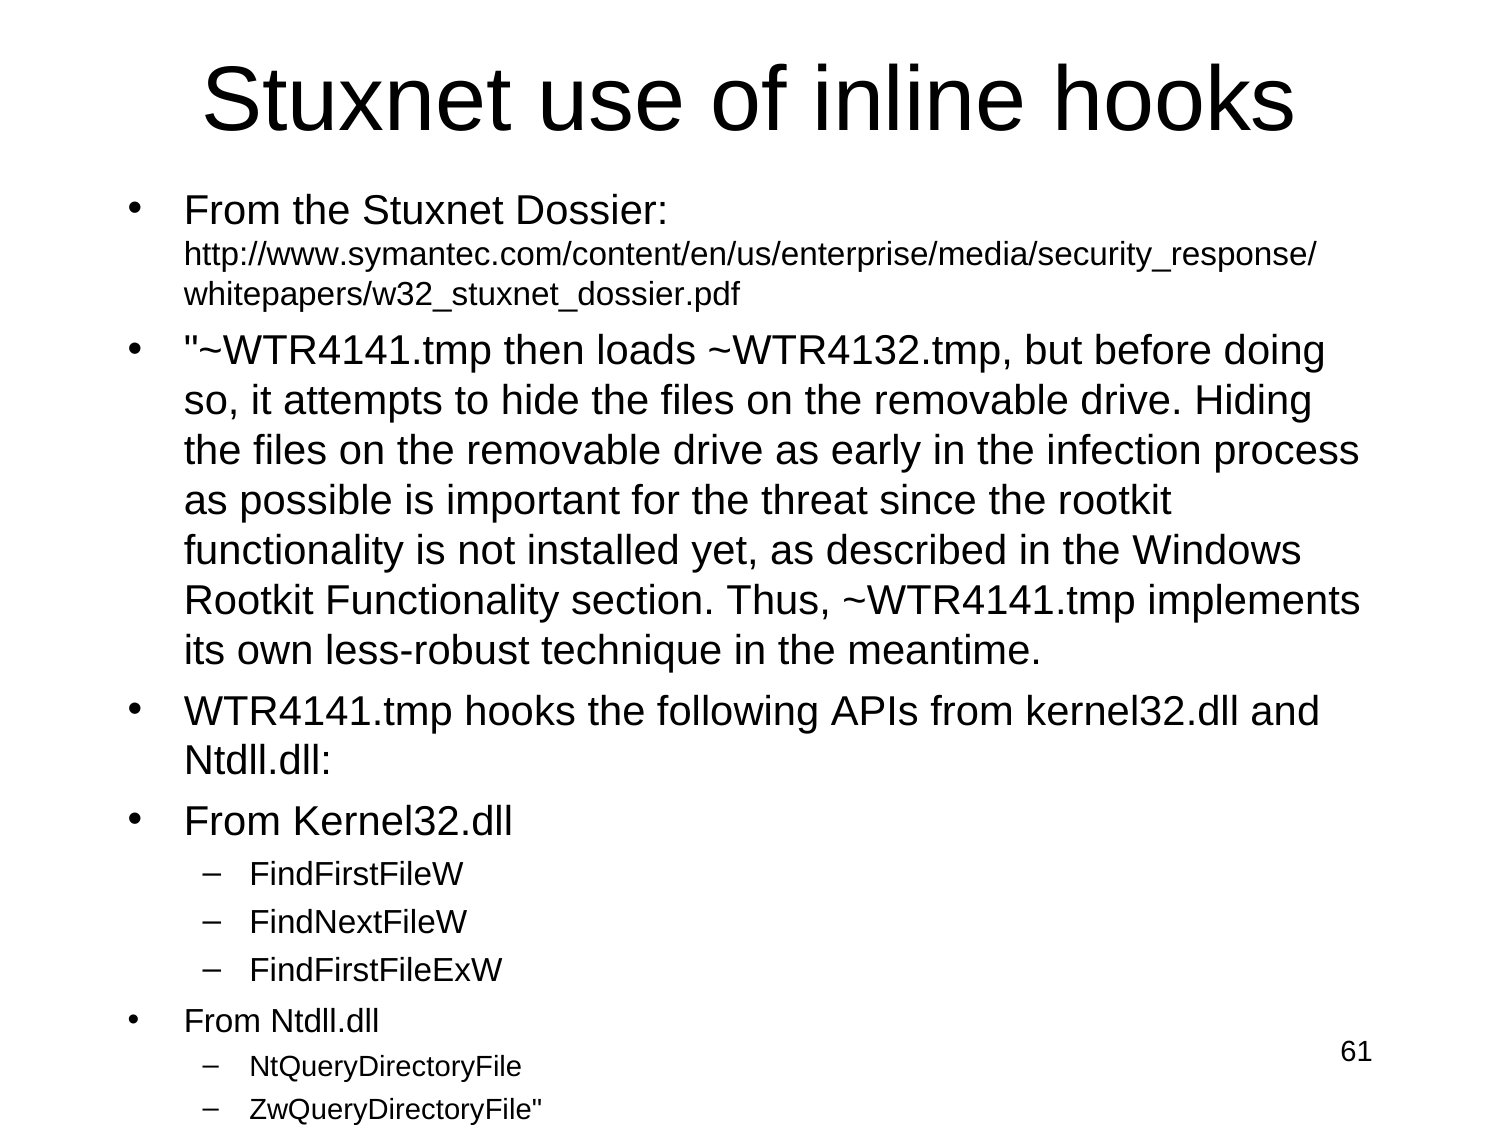

# Stuxnet use of inline hooks
From the Stuxnet Dossier: http://www.symantec.com/content/en/us/enterprise/media/security_response/whitepapers/w32_stuxnet_dossier.pdf
"~WTR4141.tmp then loads ~WTR4132.tmp, but before doing so, it attempts to hide the files on the removable drive. Hiding the files on the removable drive as early in the infection process as possible is important for the threat since the rootkit functionality is not installed yet, as described in the Windows Rootkit Functionality section. Thus, ~WTR4141.tmp implements its own less-robust technique in the meantime.
WTR4141.tmp hooks the following APIs from kernel32.dll and Ntdll.dll:
From Kernel32.dll
FindFirstFileW
FindNextFileW
FindFirstFileExW
From Ntdll.dll
NtQueryDirectoryFile
ZwQueryDirectoryFile"